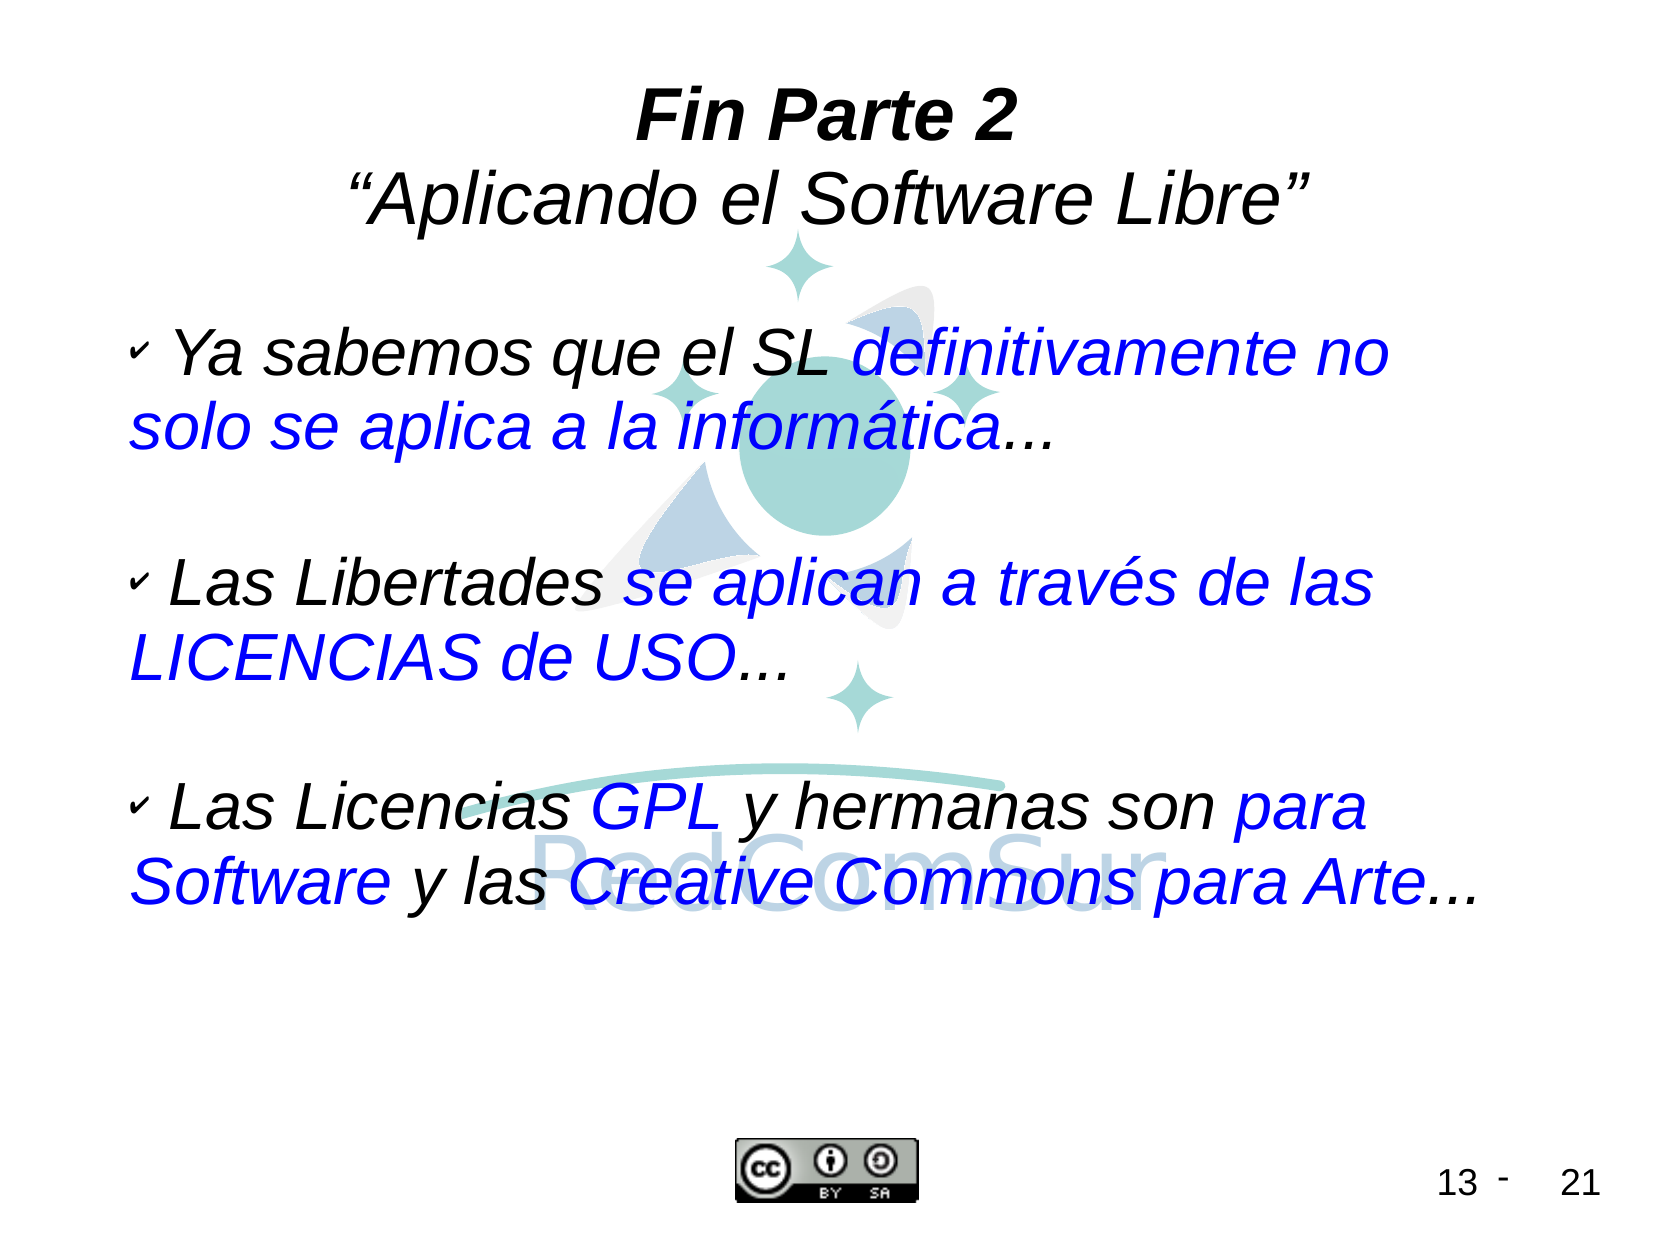

Fin Parte 2
“Aplicando el Software Libre”
 Ya sabemos que el SL definitivamente no solo se aplica a la informática...
 Las Libertades se aplican a través de las LICENCIAS de USO...
 Las Licencias GPL y hermanas son para Software y las Creative Commons para Arte...
-
21